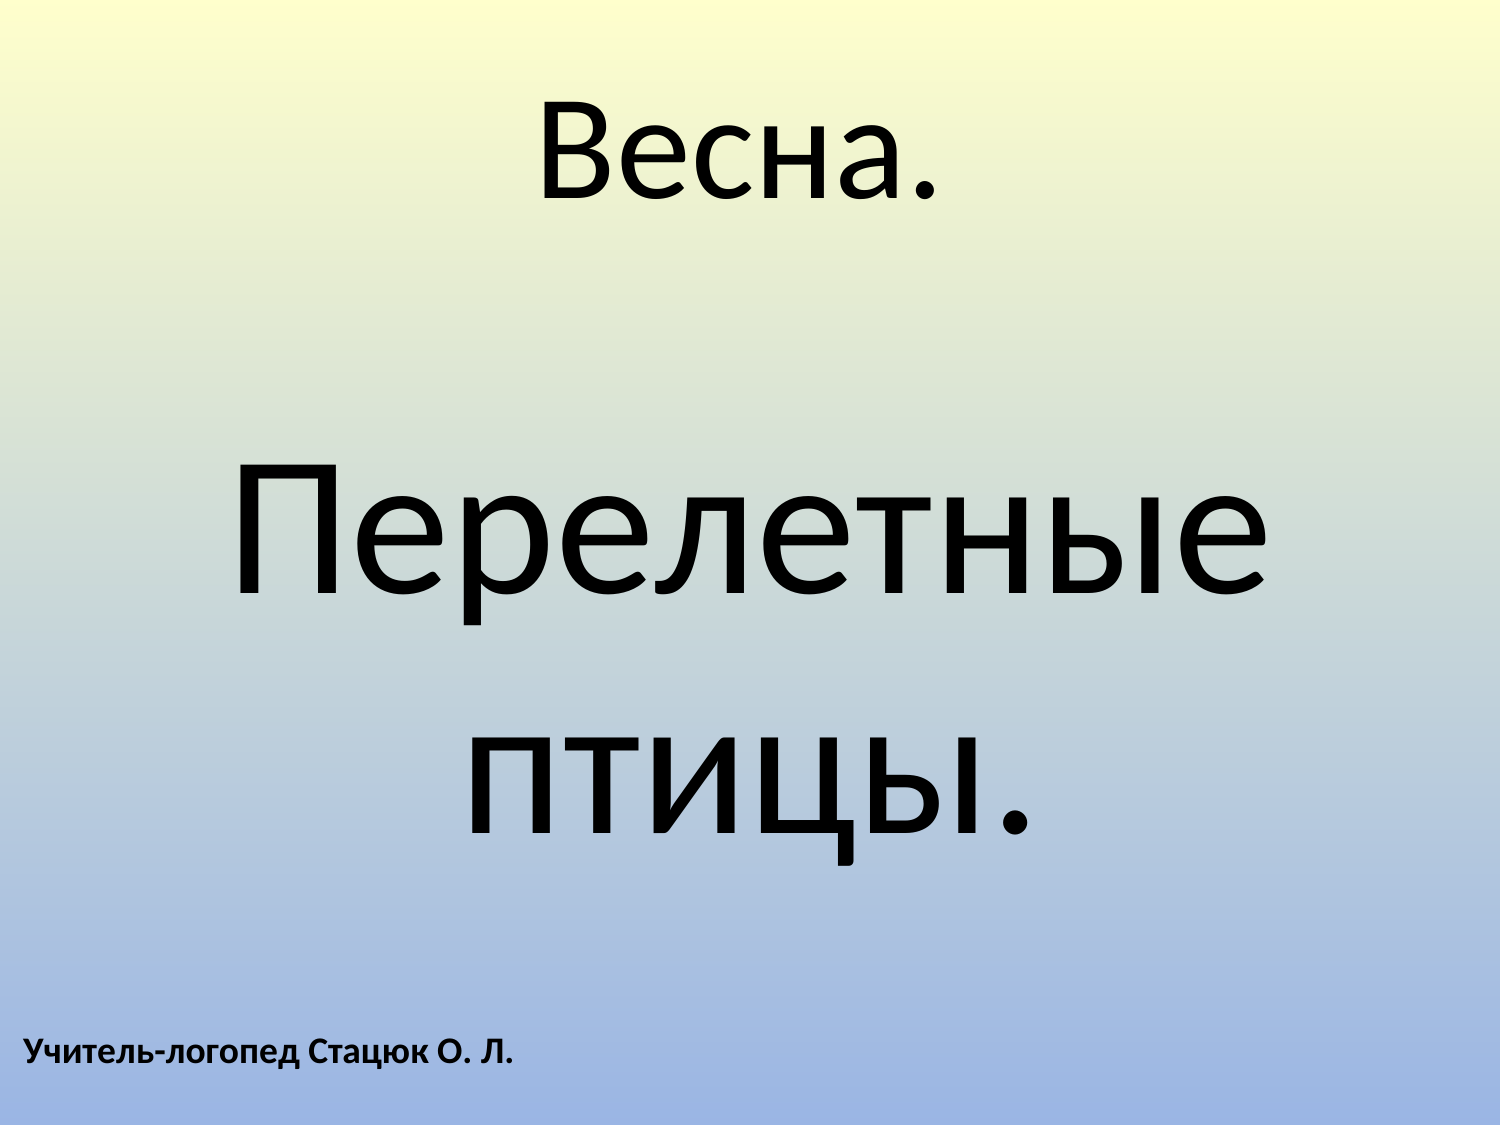

# Весна.
Перелетные птицы.
 Учитель-логопед Стацюк О. Л.